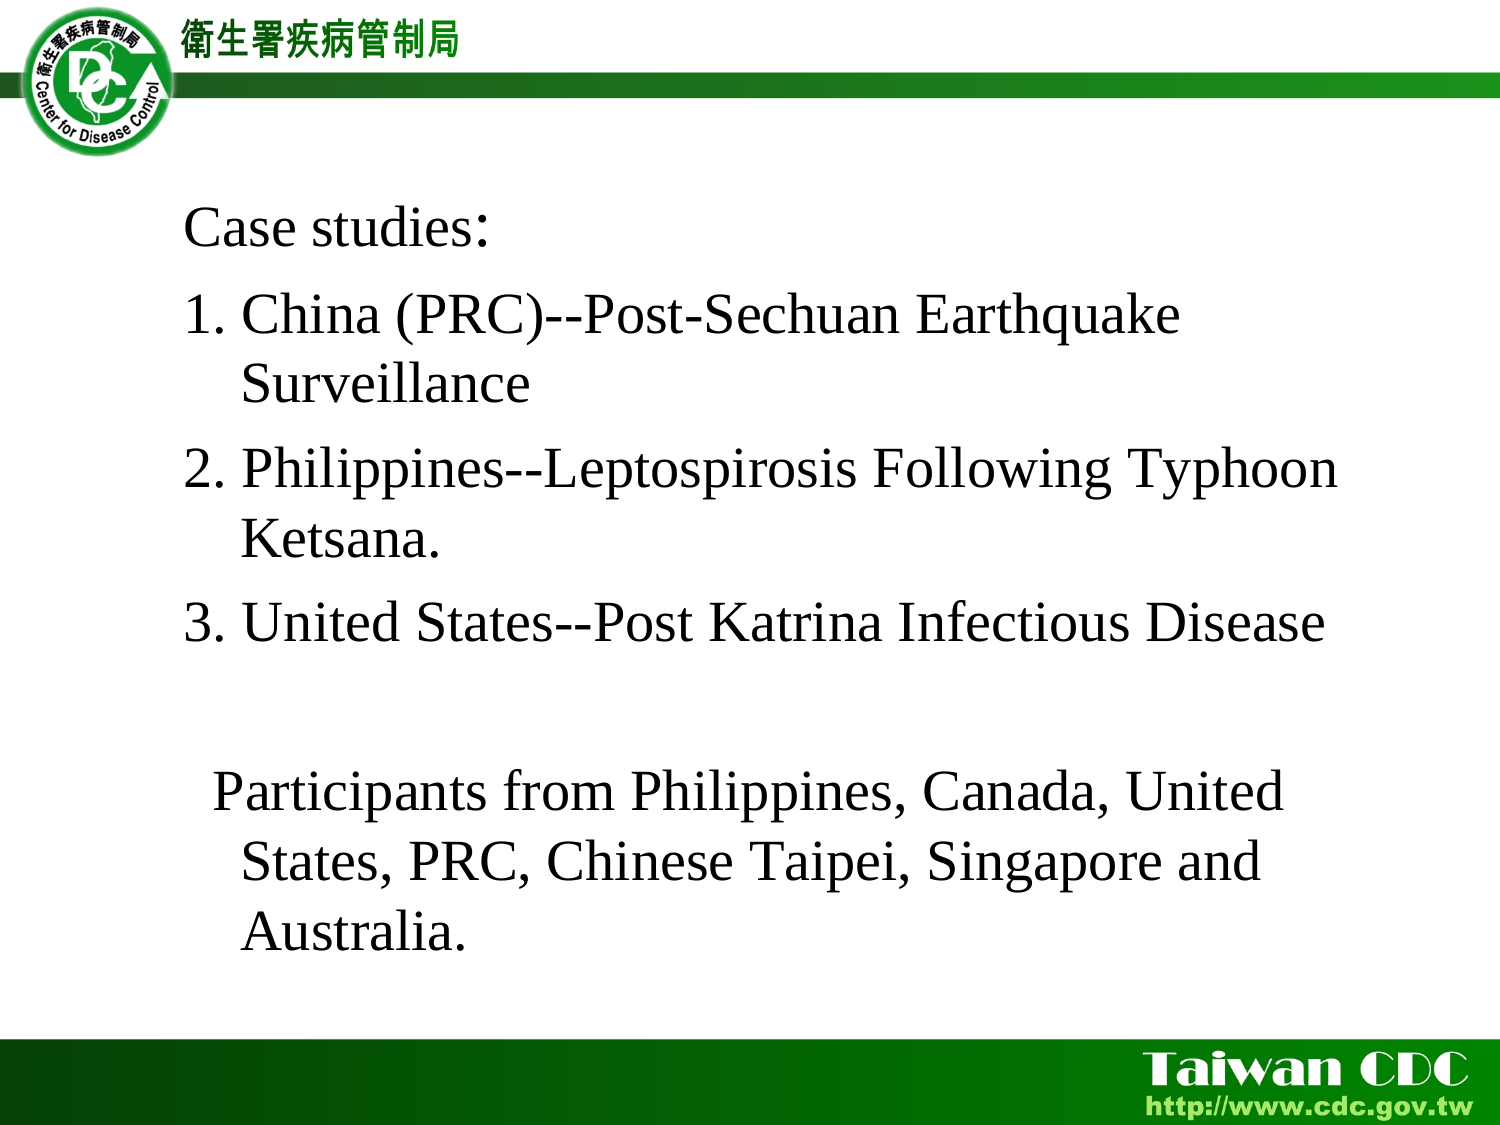

# Case studies:
1. China (PRC)--Post-Sechuan Earthquake Surveillance
2. Philippines--Leptospirosis Following Typhoon Ketsana.
3. United States--Post Katrina Infectious Disease
 Participants from Philippines, Canada, United States, PRC, Chinese Taipei, Singapore and Australia.